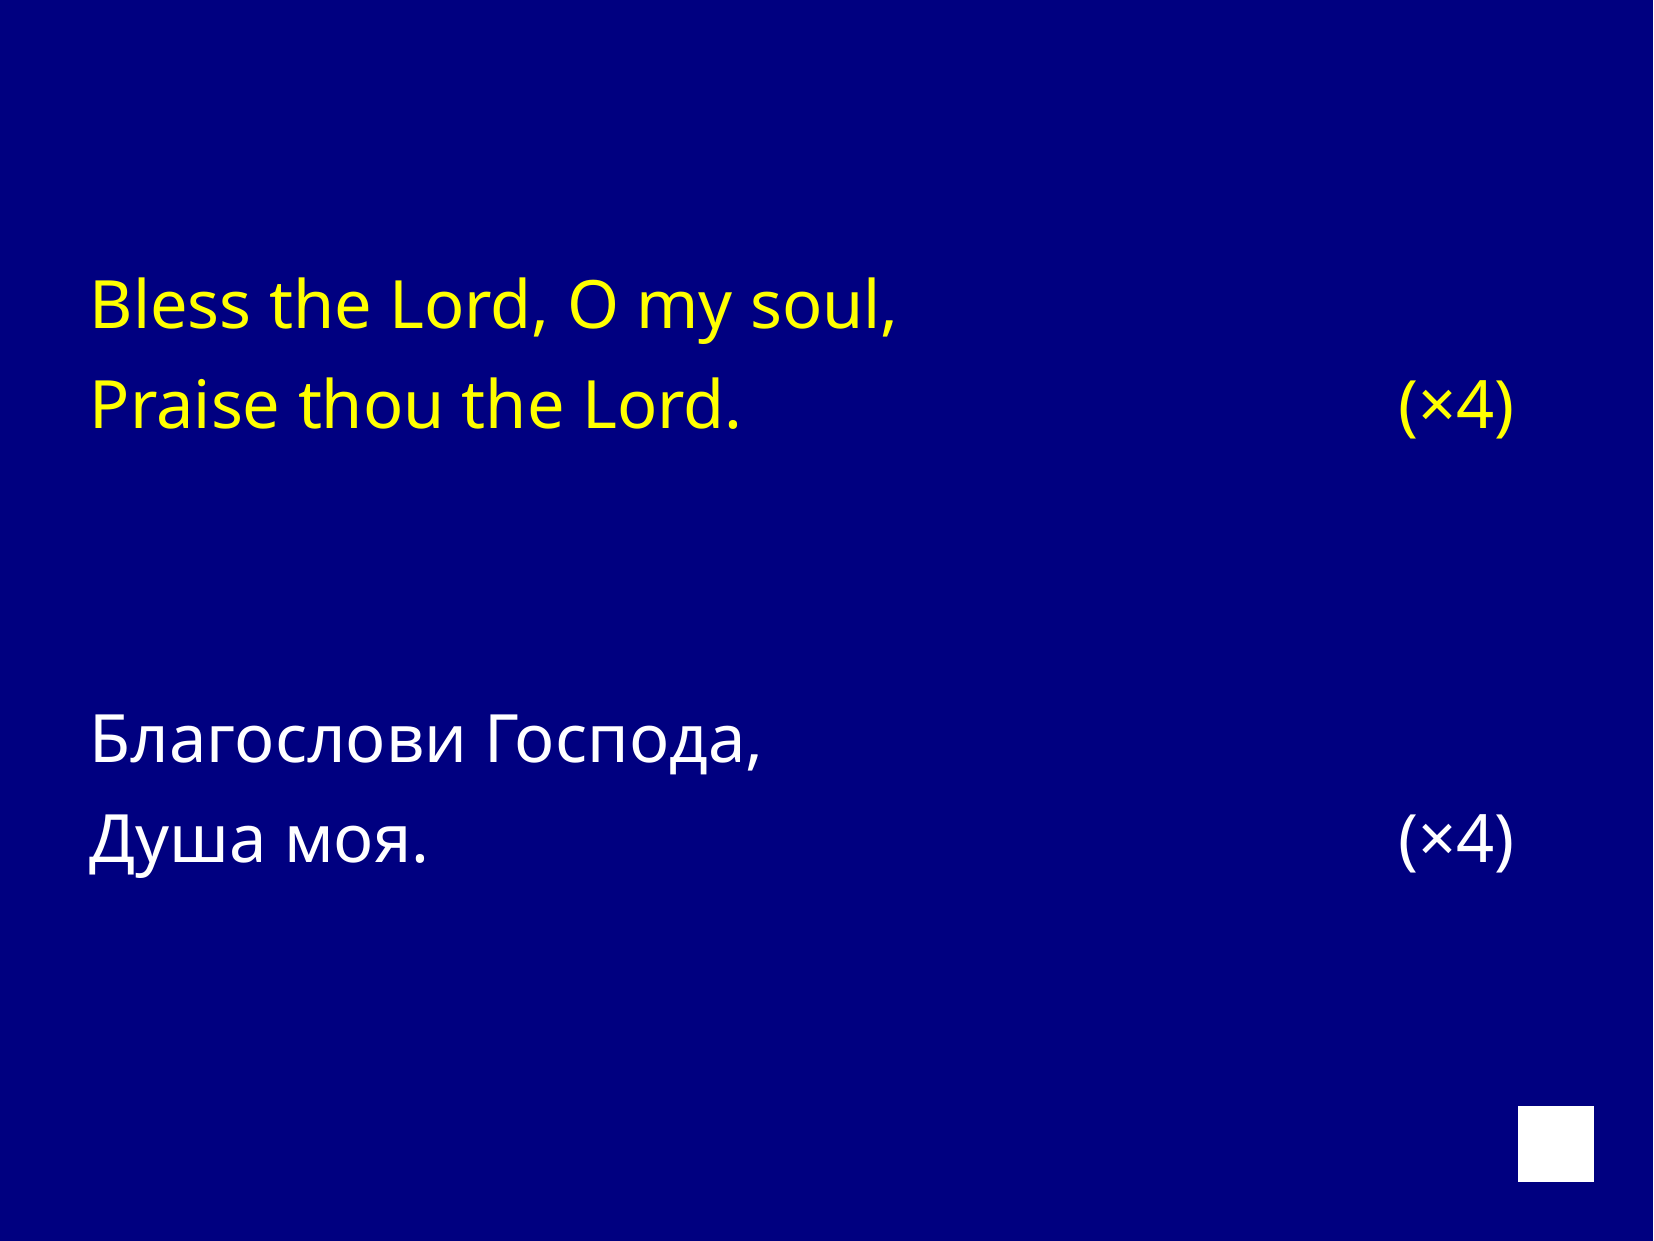

Bless the Lord, O my soul,
Praise thou the Lord.	(×4)
Благослови Господа,
Душа моя.	(×4)